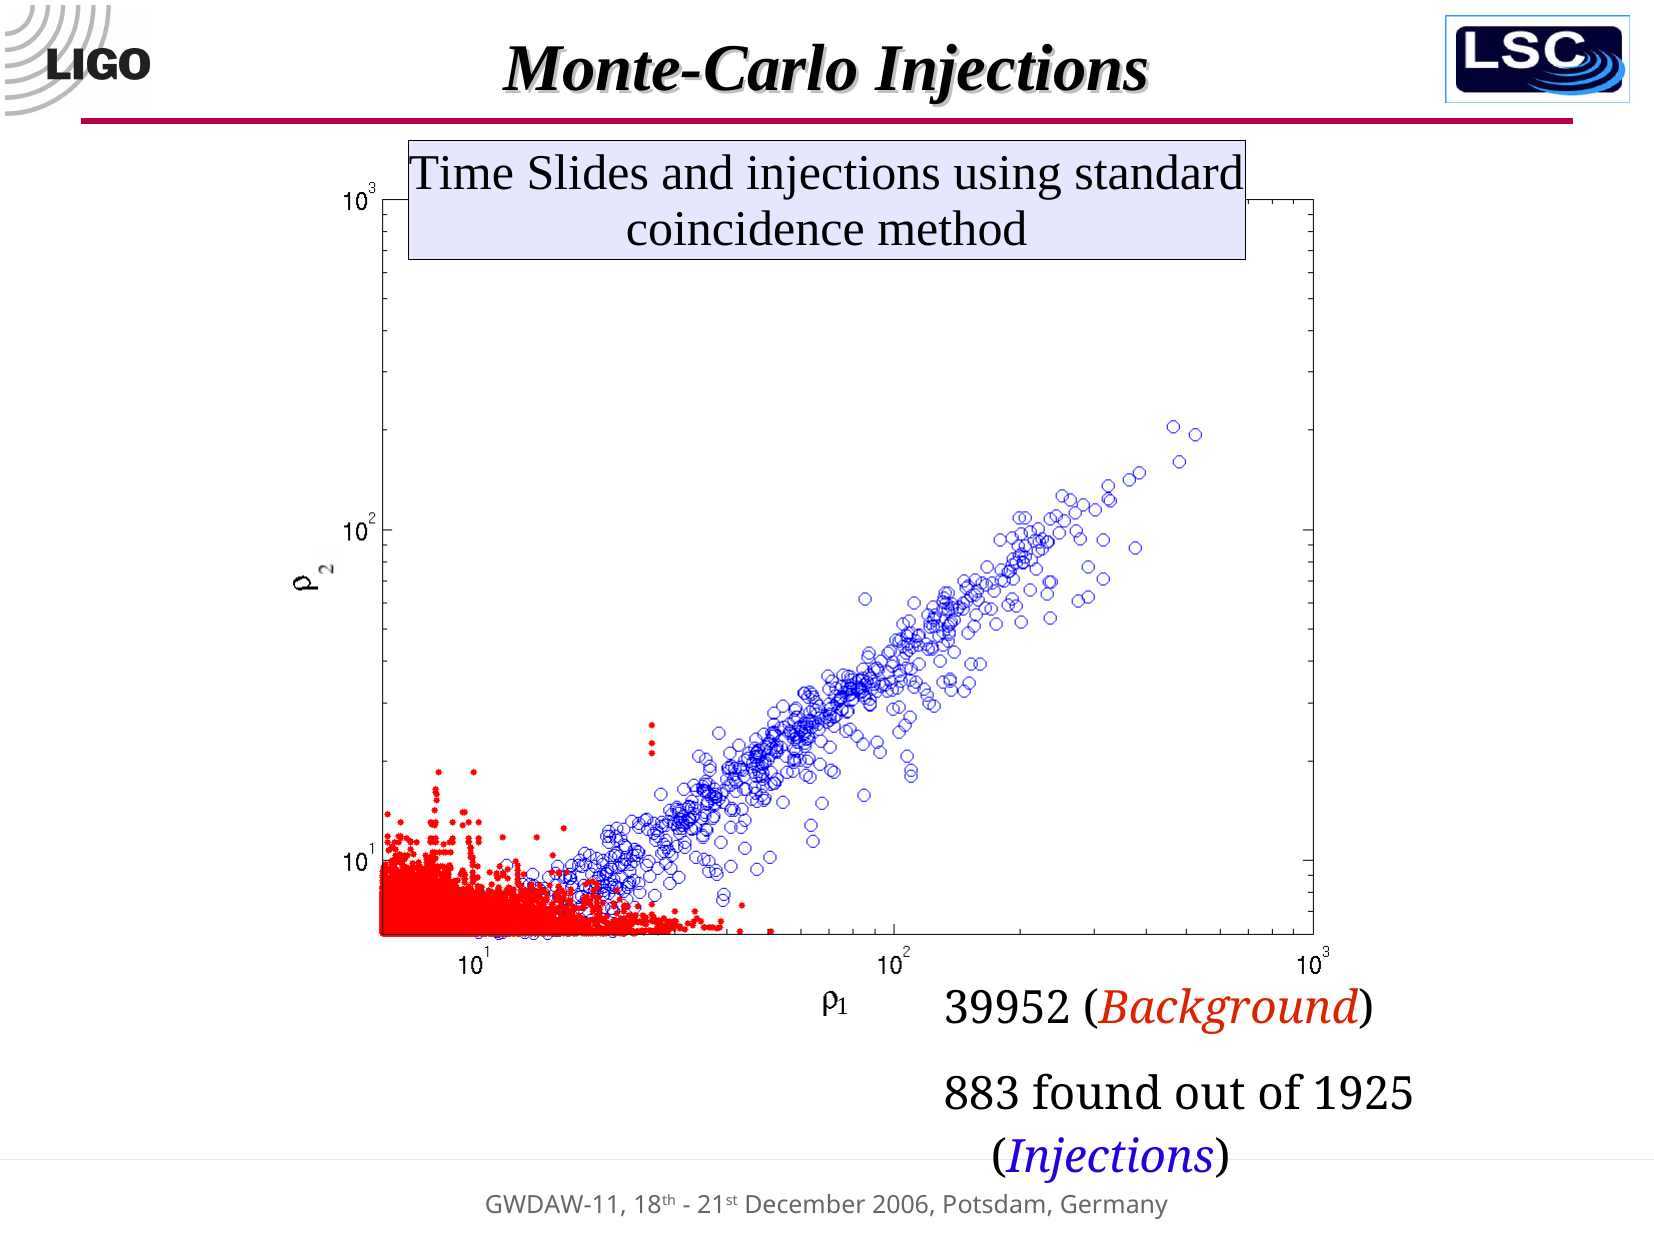

# Monte-Carlo Injections
Time Slides and injections using standard
coincidence method
39952 (Background)
883 found out of 1925 (Injections)
1